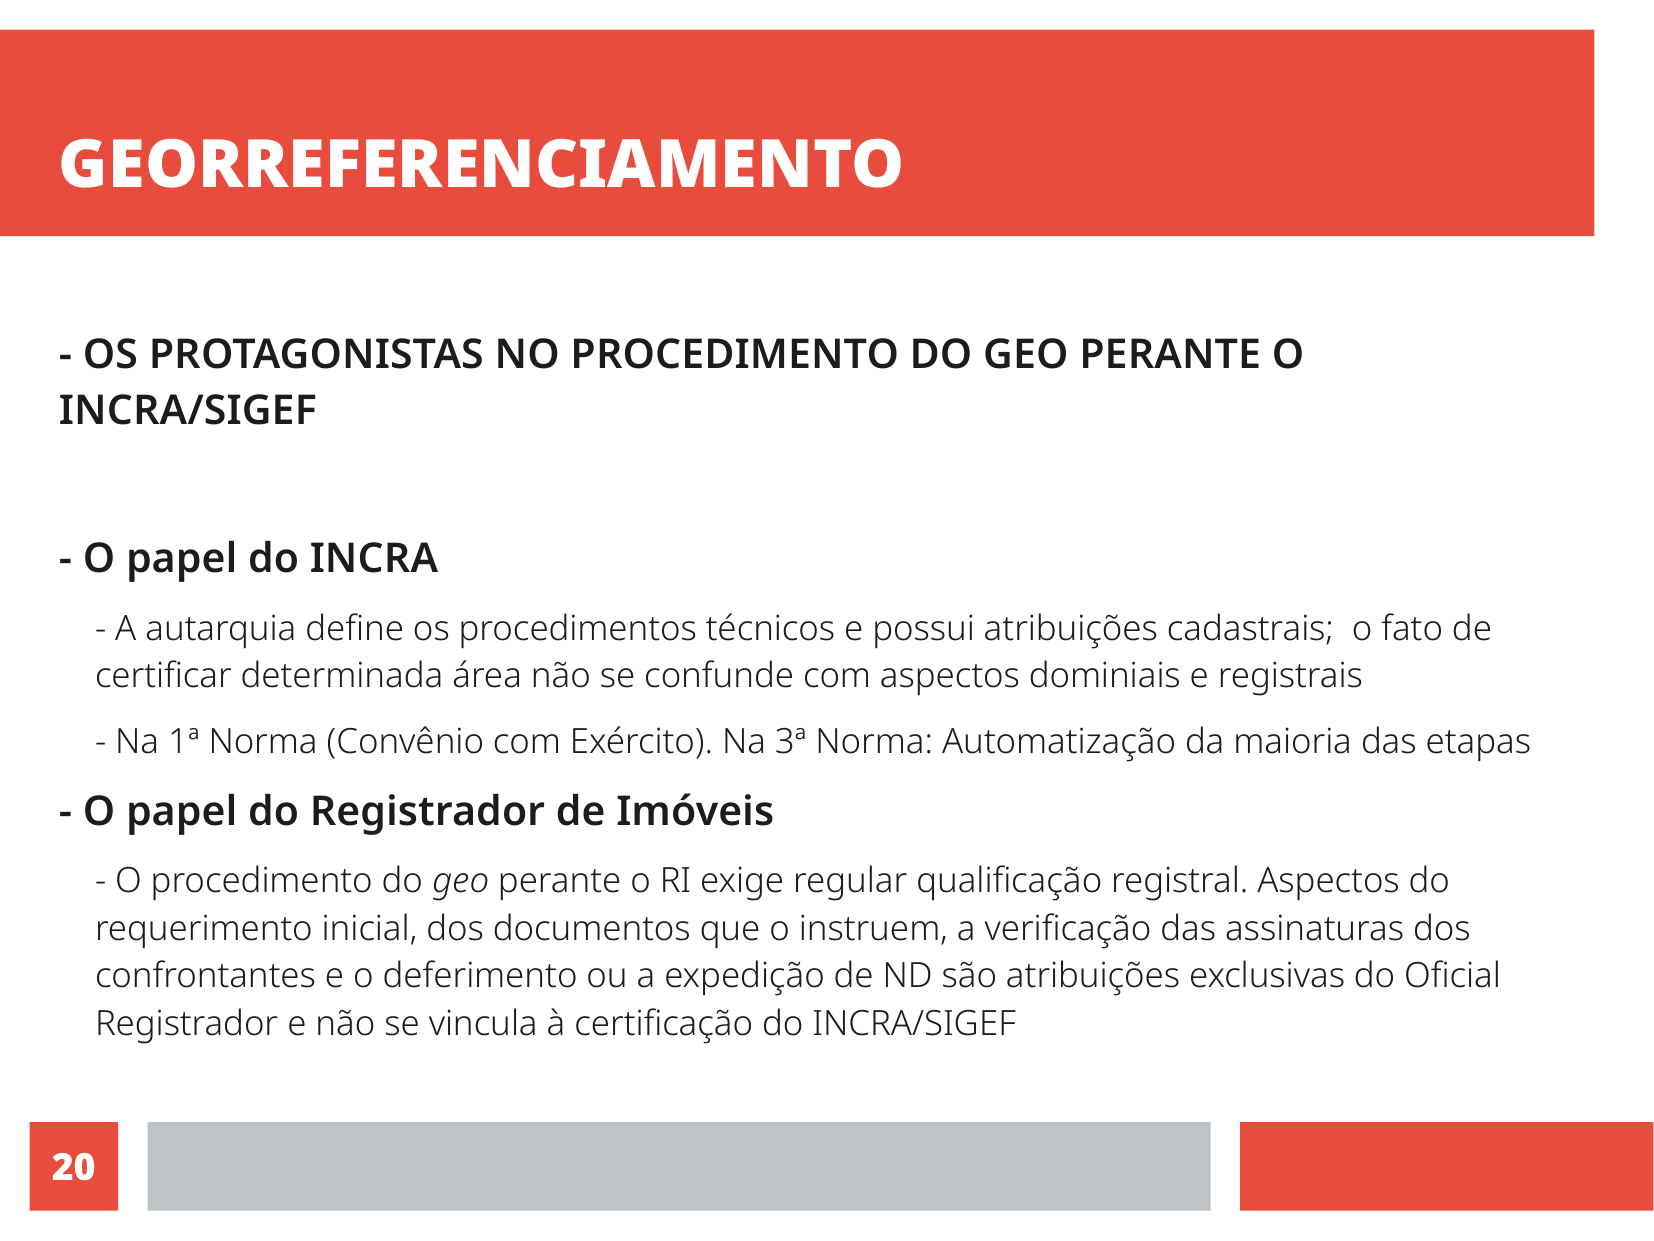

# GEORREFERENCIAMENTO
- OS PROTAGONISTAS NO PROCEDIMENTO DO GEO PERANTE O INCRA/SIGEF
- O papel do INCRA
- A autarquia define os procedimentos técnicos e possui atribuições cadastrais; o fato de certificar determinada área não se confunde com aspectos dominiais e registrais
- Na 1ª Norma (Convênio com Exército). Na 3ª Norma: Automatização da maioria das etapas
- O papel do Registrador de Imóveis
- O procedimento do geo perante o RI exige regular qualificação registral. Aspectos do requerimento inicial, dos documentos que o instruem, a verificação das assinaturas dos confrontantes e o deferimento ou a expedição de ND são atribuições exclusivas do Oficial Registrador e não se vincula à certificação do INCRA/SIGEF
20